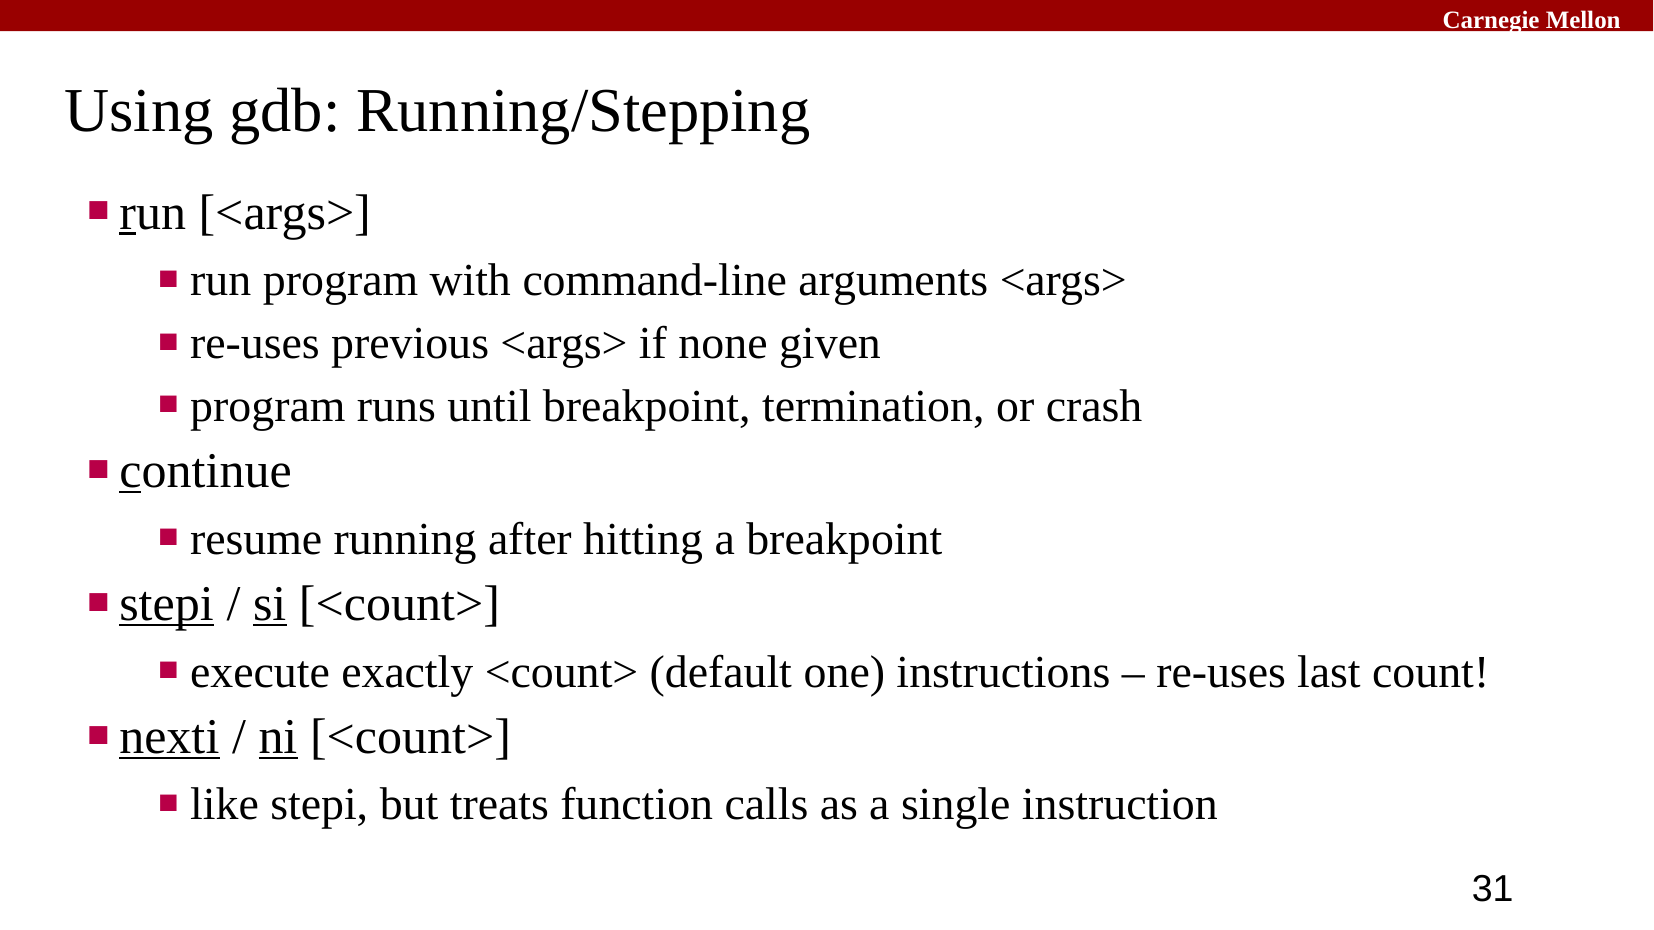

# Using gdb: Running/Stepping
run [<args>]
run program with command-line arguments <args>
re-uses previous <args> if none given
program runs until breakpoint, termination, or crash
continue
resume running after hitting a breakpoint
stepi / si [<count>]
execute exactly <count> (default one) instructions – re-uses last count!
nexti / ni [<count>]
like stepi, but treats function calls as a single instruction